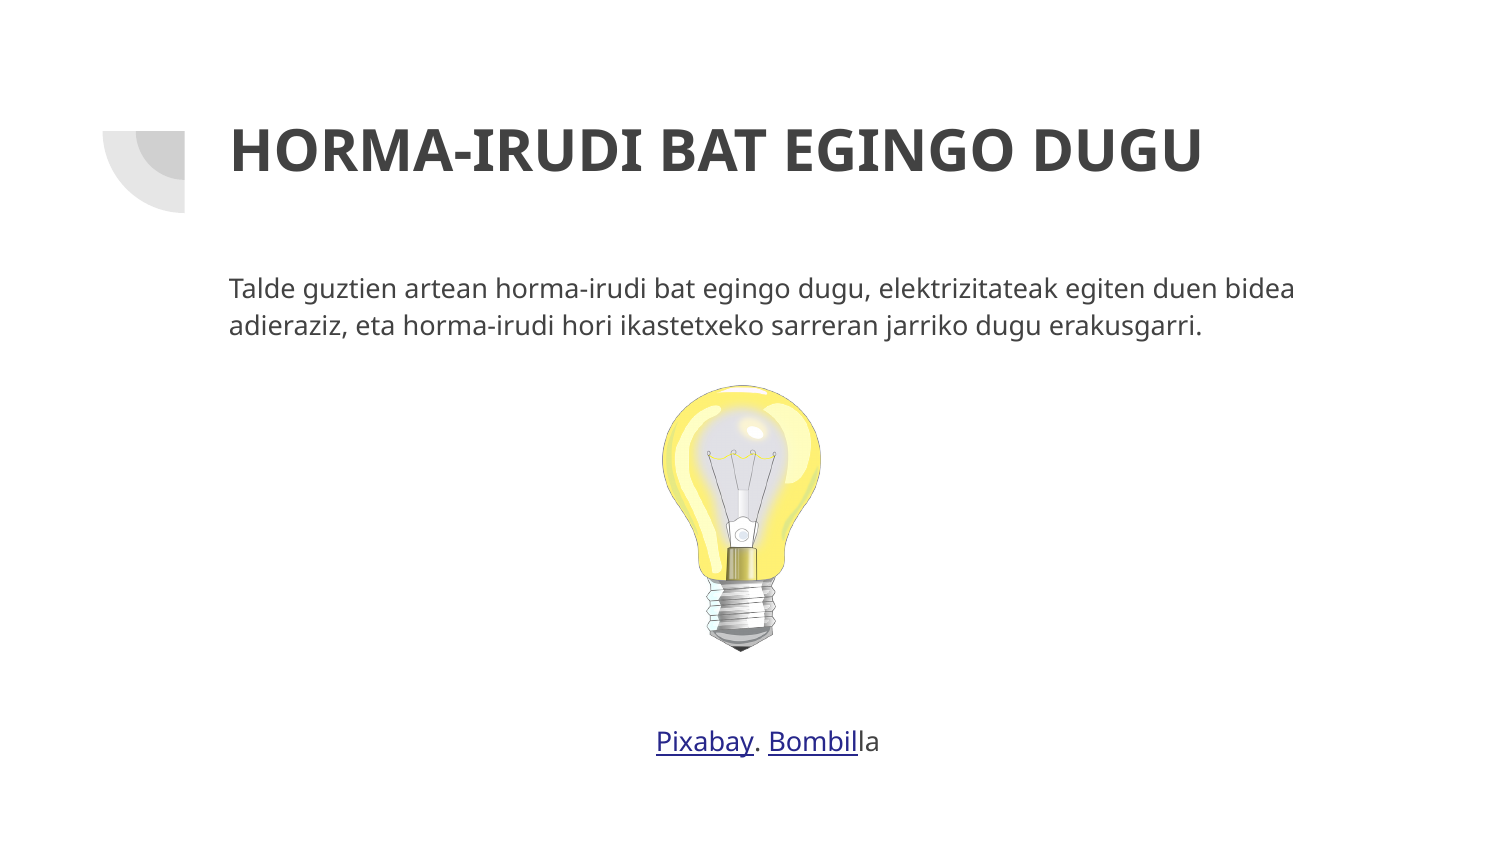

# HORMA-IRUDI BAT EGINGO DUGU
Talde guztien artean horma-irudi bat egingo dugu, elektrizitateak egiten duen bidea adieraziz, eta horma-irudi hori ikastetxeko sarreran jarriko dugu erakusgarri.
 Pixabay. Bombilla